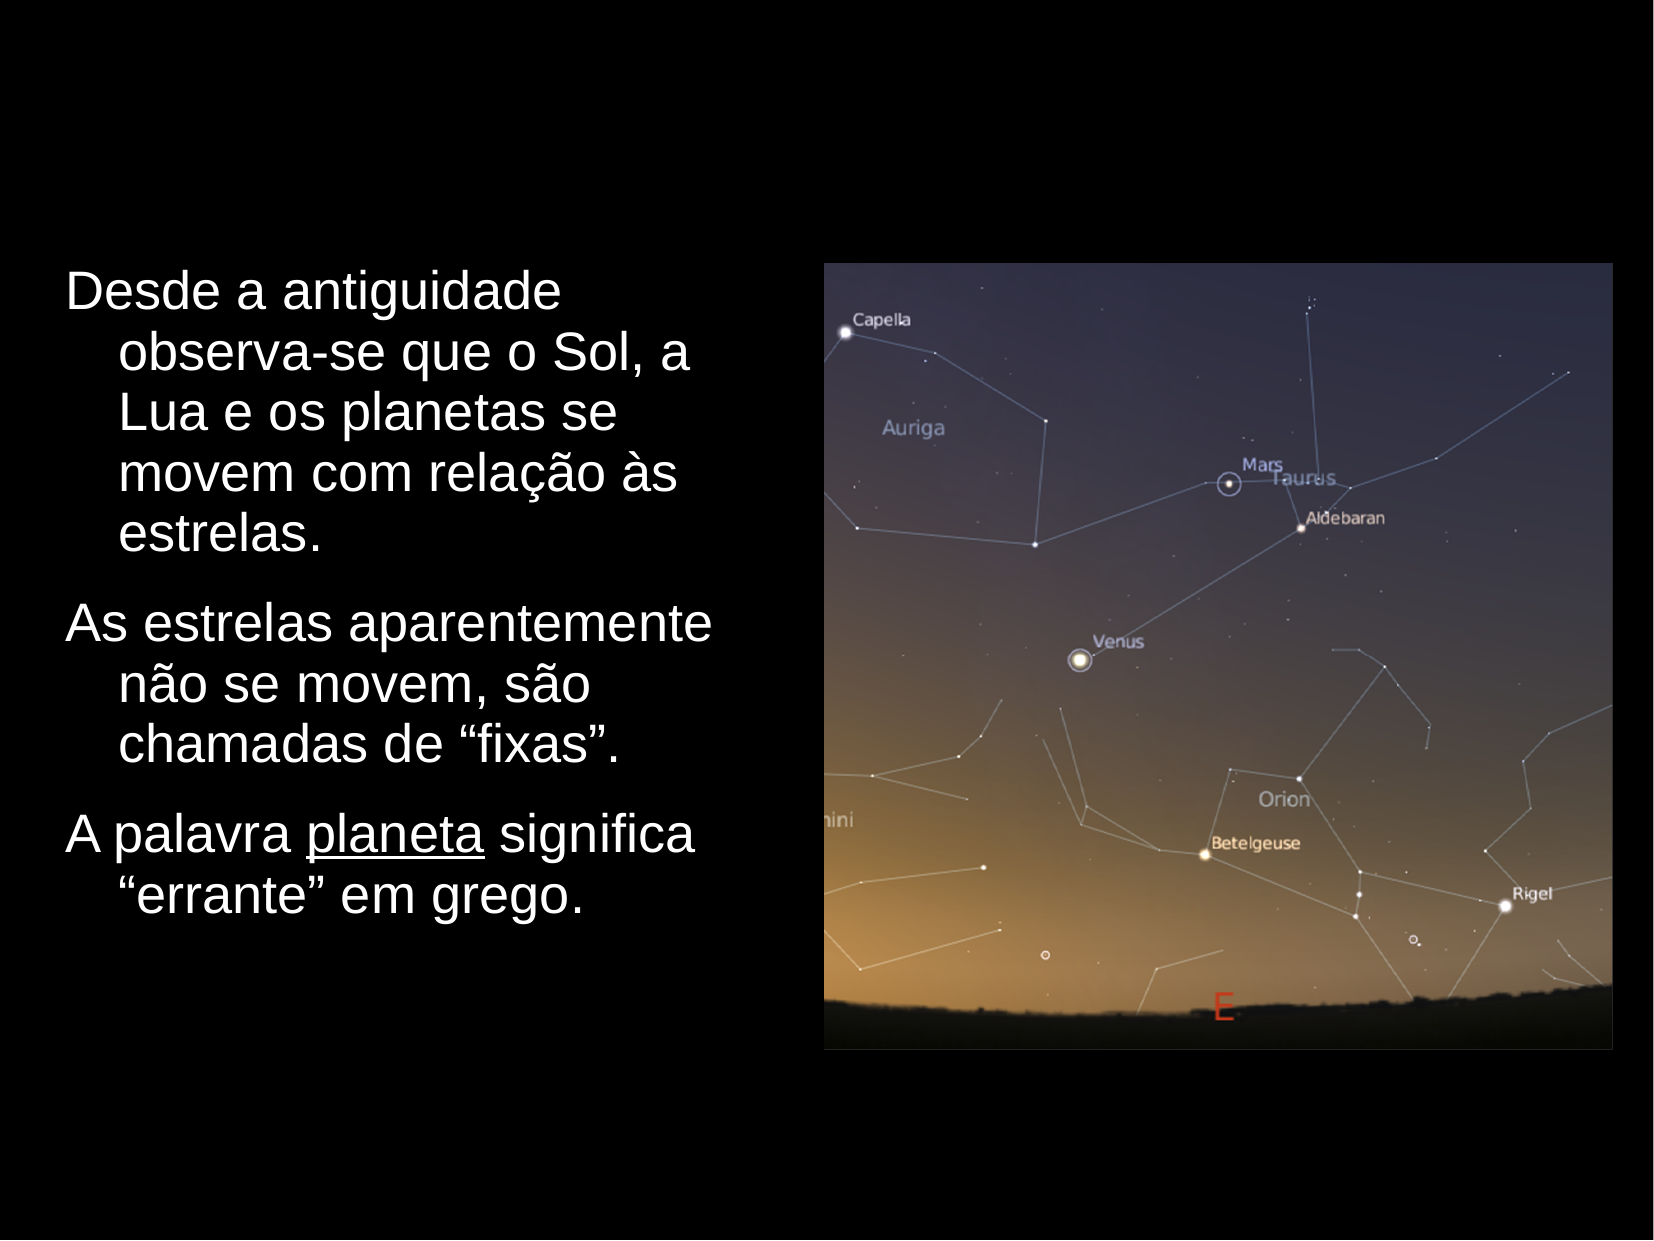

#
Desde a antiguidade observa-se que o Sol, a Lua e os planetas se movem com relação às estrelas.
As estrelas aparentemente não se movem, são chamadas de “fixas”.
A palavra planeta significa “errante” em grego.